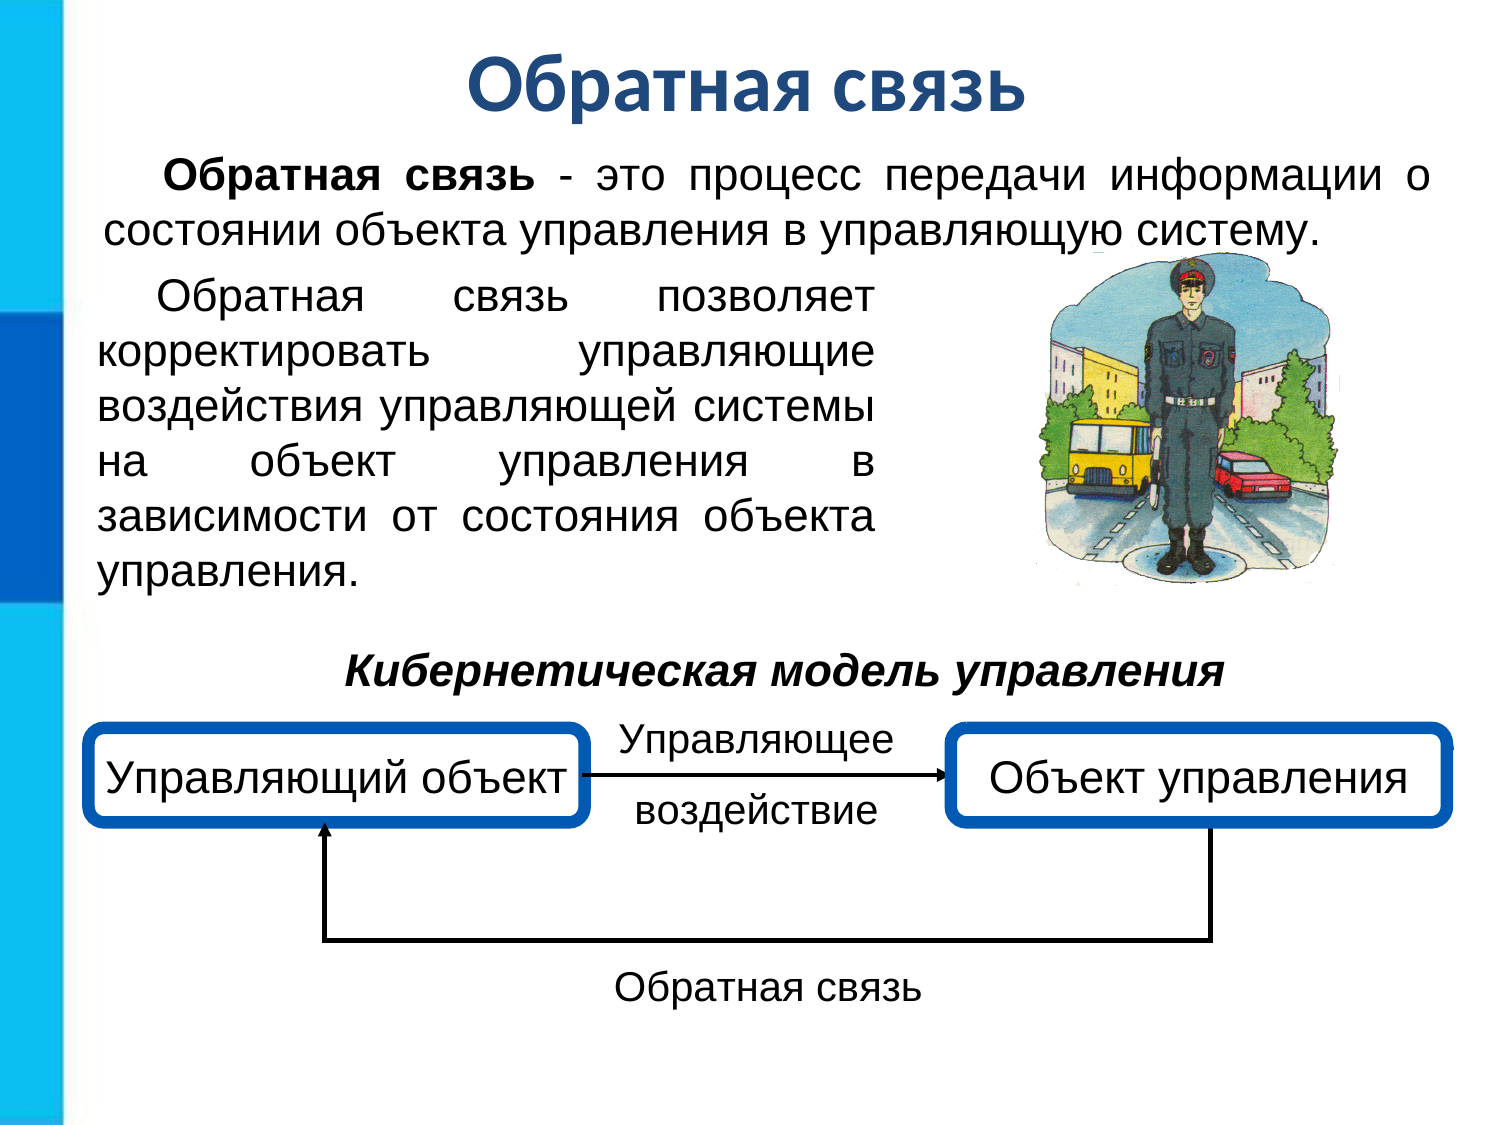

Обратная связь
Обратная связь - это процесс передачи информации о состоянии объекта управления в управляющую систему.
Обратная связь позволяет корректировать управляющие воздействия управляющей системы на объект управления в зависимости от состояния объекта управления.
Кибернетическая модель управления
Управляющее
Управляющий объект
Объект управления
воздействие
Обратная связь